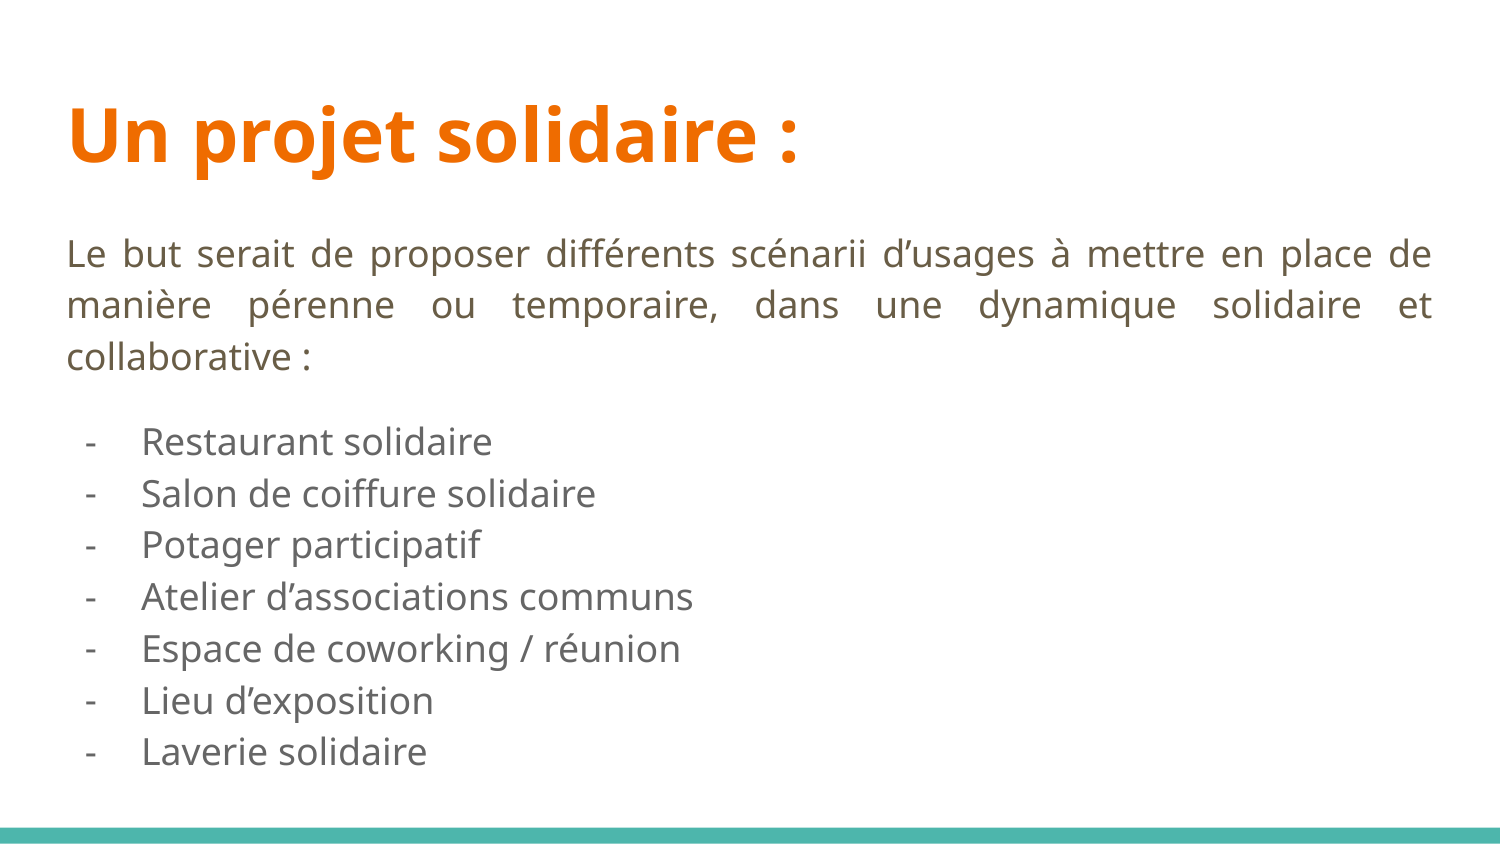

# Un projet solidaire :
Le but serait de proposer différents scénarii d’usages à mettre en place de manière pérenne ou temporaire, dans une dynamique solidaire et collaborative :
Restaurant solidaire
Salon de coiffure solidaire
Potager participatif
Atelier d’associations communs
Espace de coworking / réunion
Lieu d’exposition
Laverie solidaire